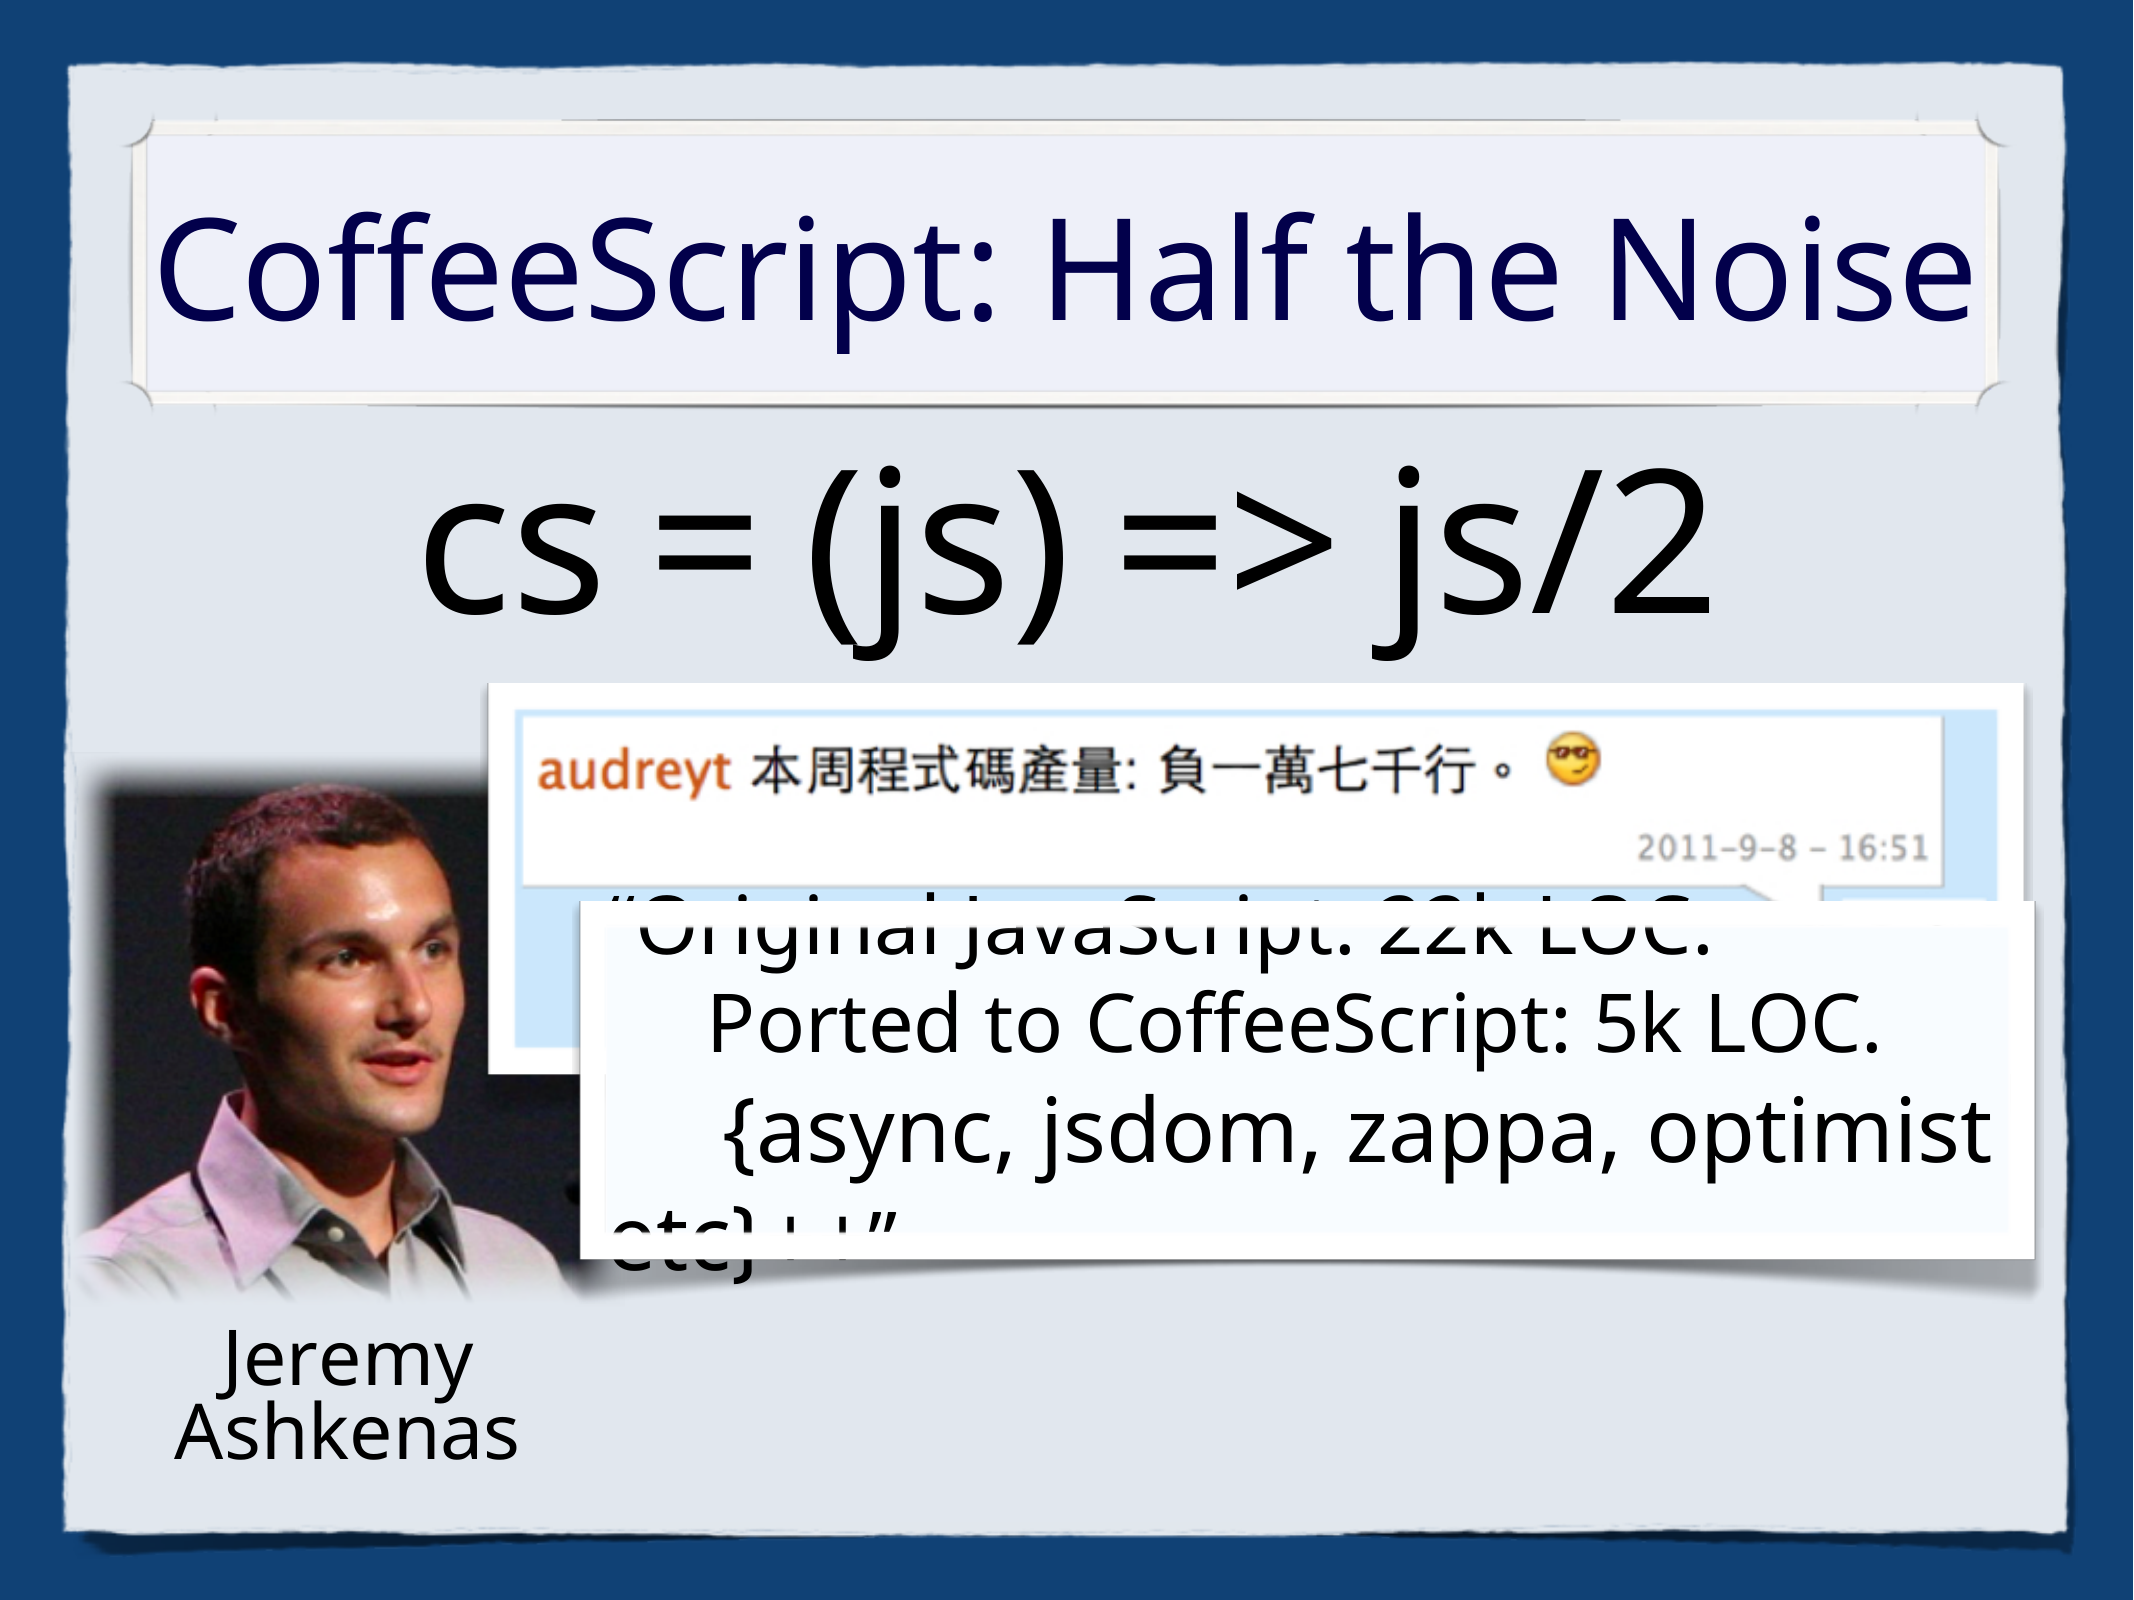

CoffeeScript: Half the Noise
JavaScript: Good Part Only
cs = (js) => js/2
Jeremy
Ashkenas
“Original JavaScript: 22k LOC.
　Ported to CoffeeScript: 5k LOC.
　{async, jsdom, zappa, optimist etc}++”